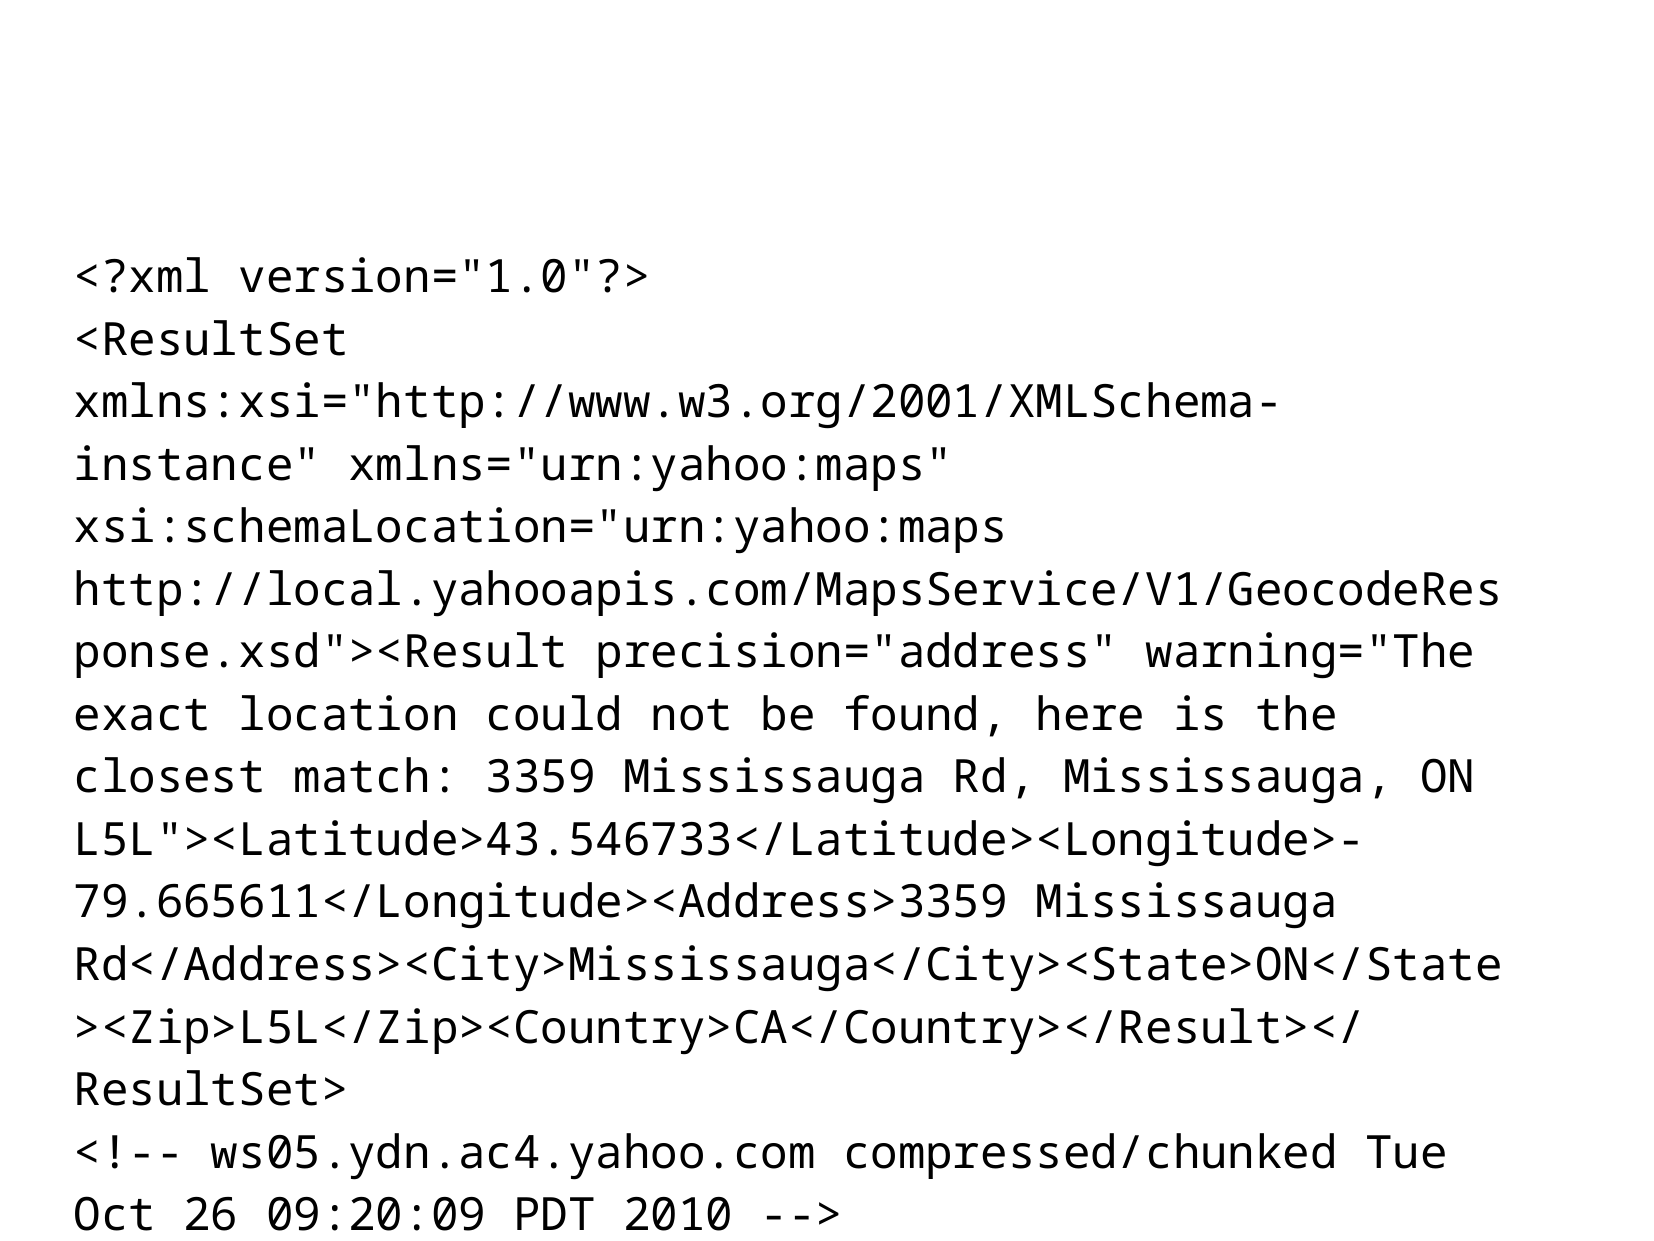

<?xml version="1.0"?>
<ResultSet xmlns:xsi="http://www.w3.org/2001/XMLSchema-instance" xmlns="urn:yahoo:maps" xsi:schemaLocation="urn:yahoo:maps http://local.yahooapis.com/MapsService/V1/GeocodeResponse.xsd"><Result precision="address" warning="The exact location could not be found, here is the closest match: 3359 Mississauga Rd, Mississauga, ON L5L"><Latitude>43.546733</Latitude><Longitude>-79.665611</Longitude><Address>3359 Mississauga Rd</Address><City>Mississauga</City><State>ON</State><Zip>L5L</Zip><Country>CA</Country></Result></ResultSet>
<!-- ws05.ydn.ac4.yahoo.com compressed/chunked Tue Oct 26 09:20:09 PDT 2010 -->